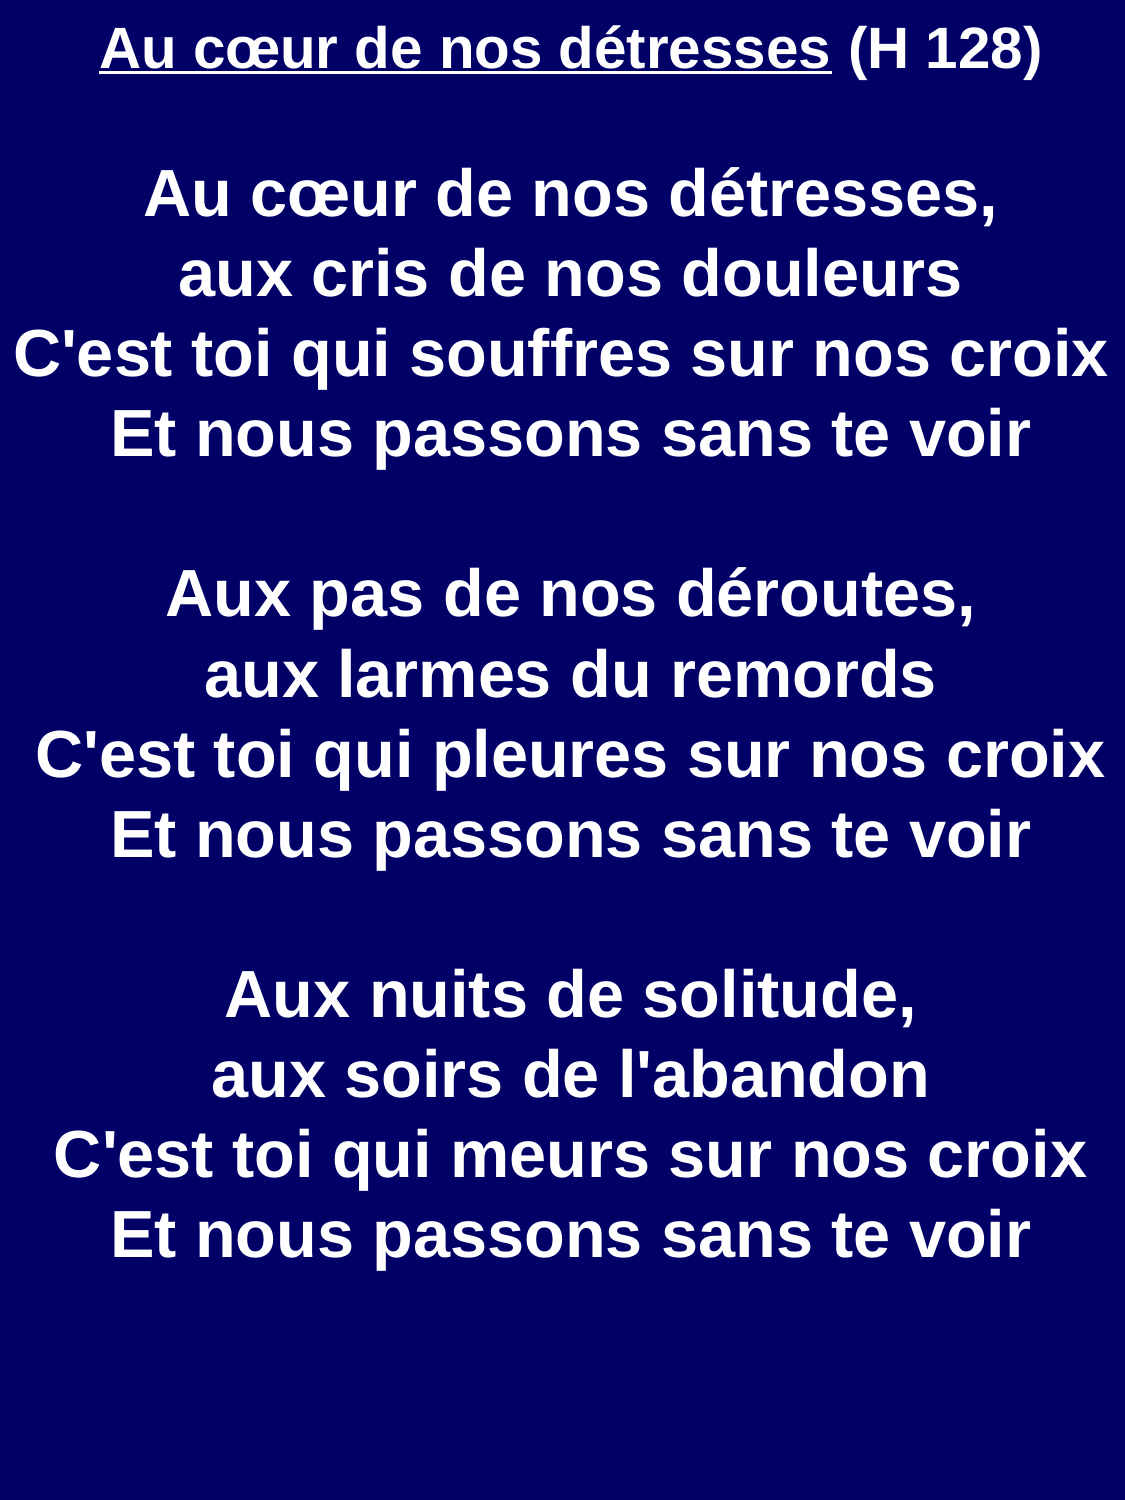

Au cœur de nos détresses (H 128)
Au cœur de nos détresses,
aux cris de nos douleurs
C'est toi qui souffres sur nos croix
Et nous passons sans te voir
Aux pas de nos déroutes,
aux larmes du remords
C'est toi qui pleures sur nos croix
Et nous passons sans te voir
Aux nuits de solitude,
aux soirs de l'abandon
C'est toi qui meurs sur nos croix
Et nous passons sans te voir